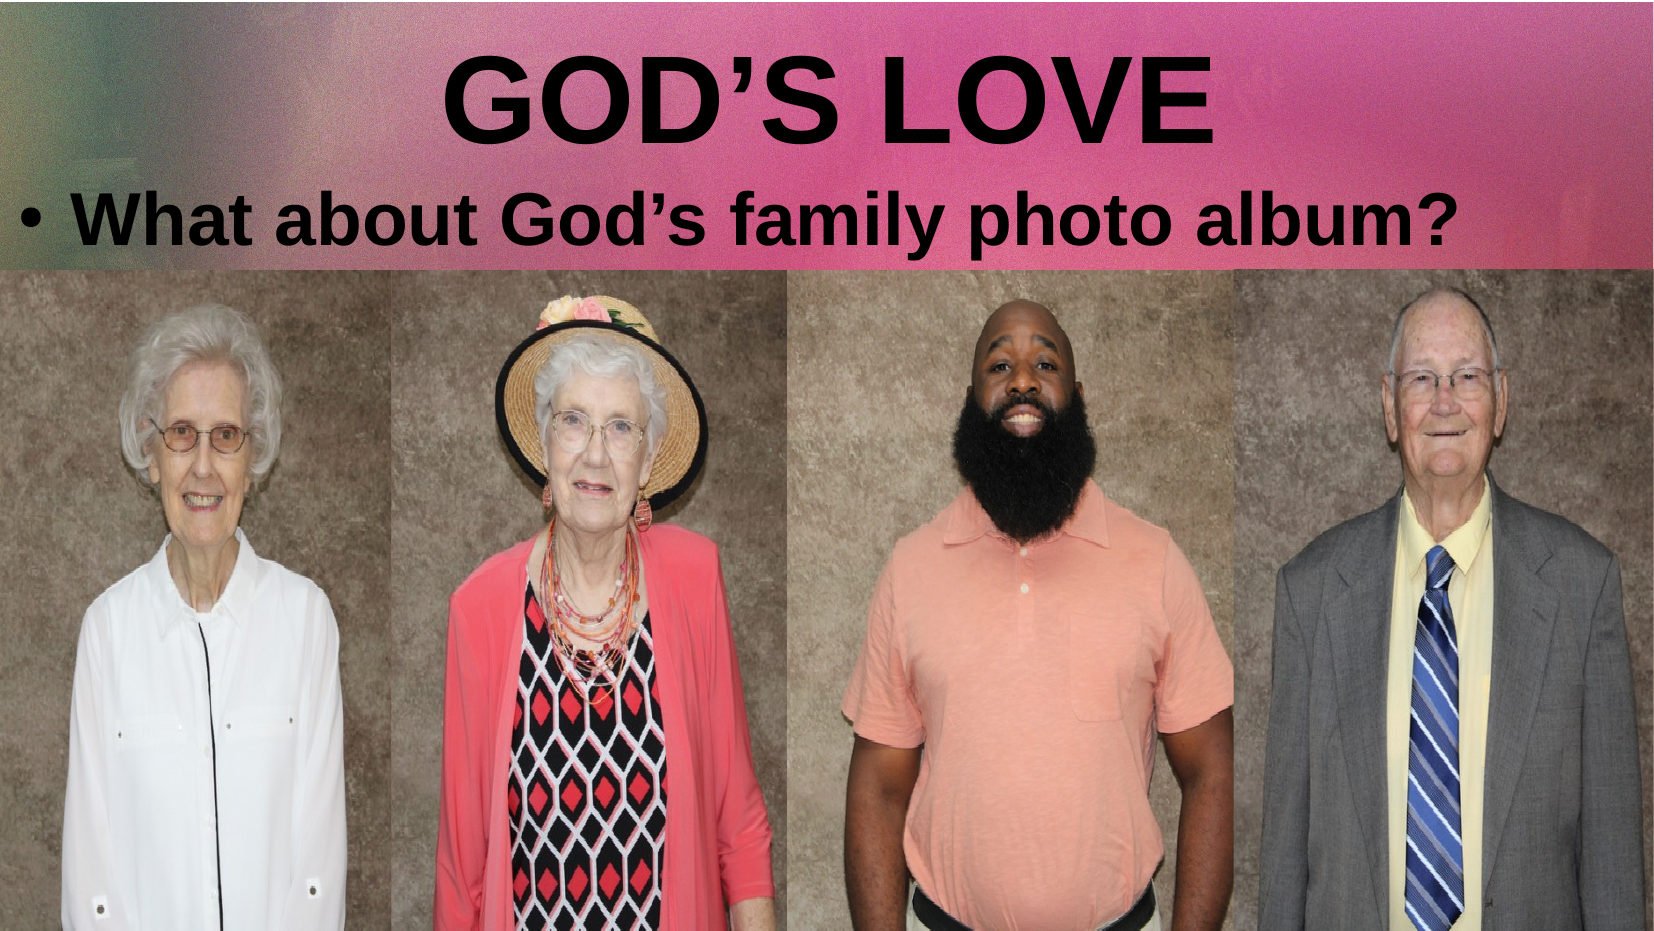

# GOD’S LOVE
What about God’s family photo album?